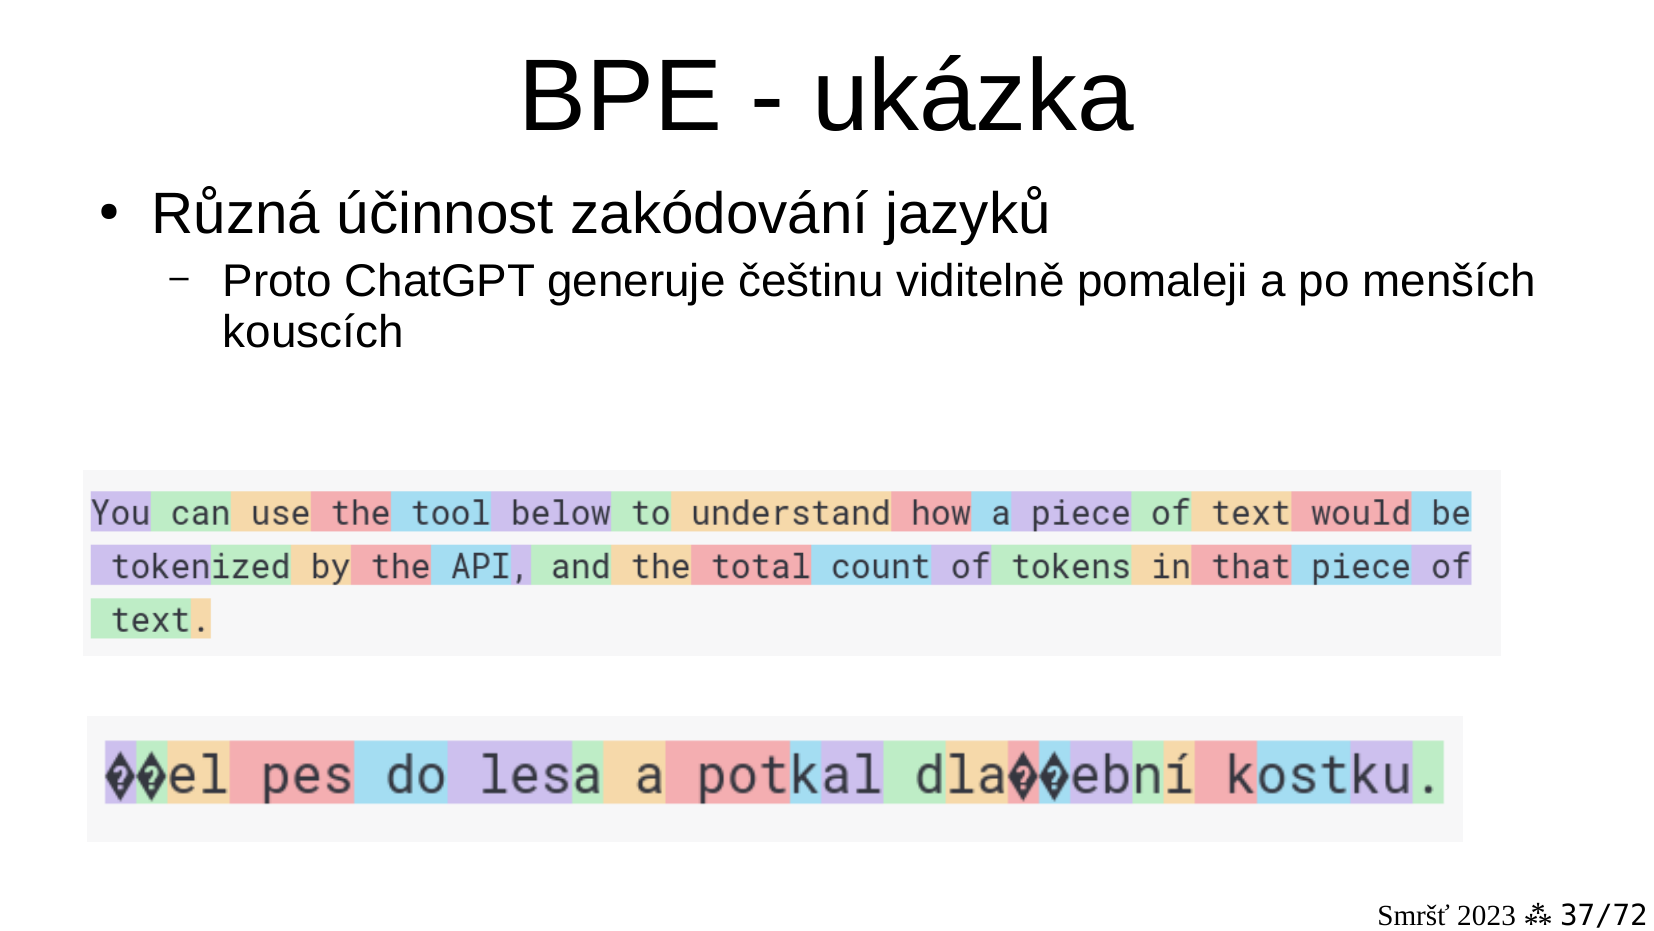

# BPE - ukázka
Různá účinnost zakódování jazyků
Proto ChatGPT generuje češtinu viditelně pomaleji a po menších kouscích
37